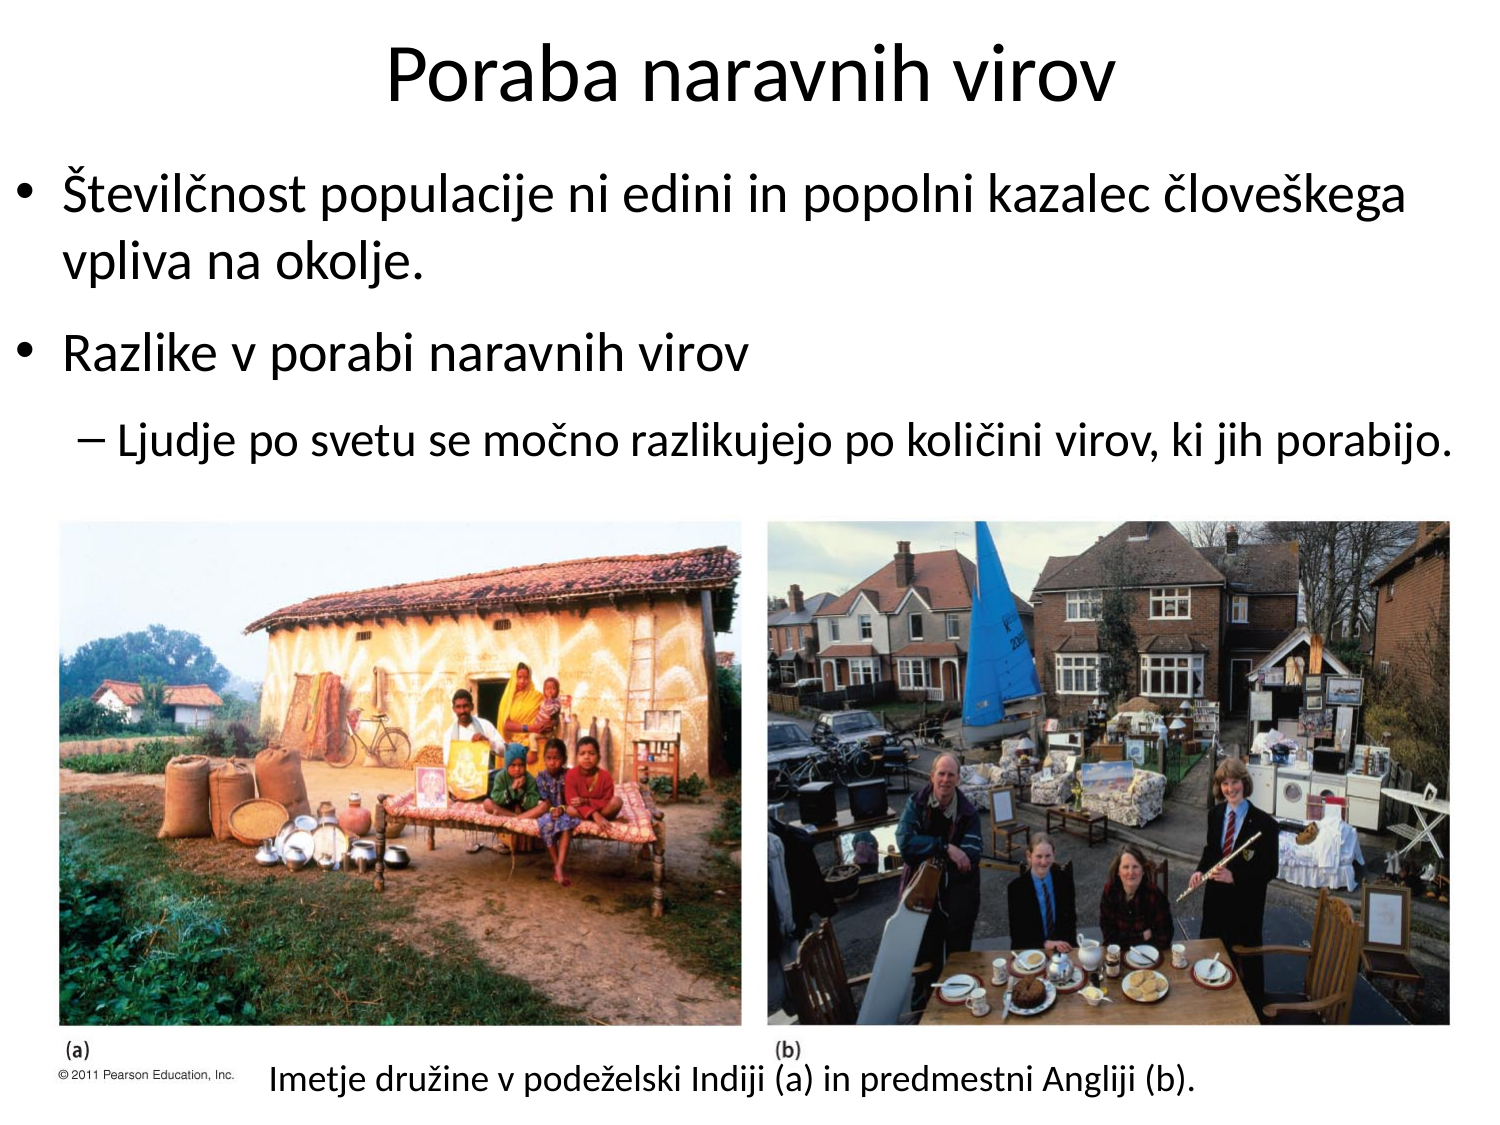

# Poraba naravnih virov
Številčnost populacije ni edini in popolni kazalec človeškega vpliva na okolje.
Razlike v porabi naravnih virov
Ljudje po svetu se močno razlikujejo po količini virov, ki jih porabijo.
Imetje družine v podeželski Indiji (a) in predmestni Angliji (b).